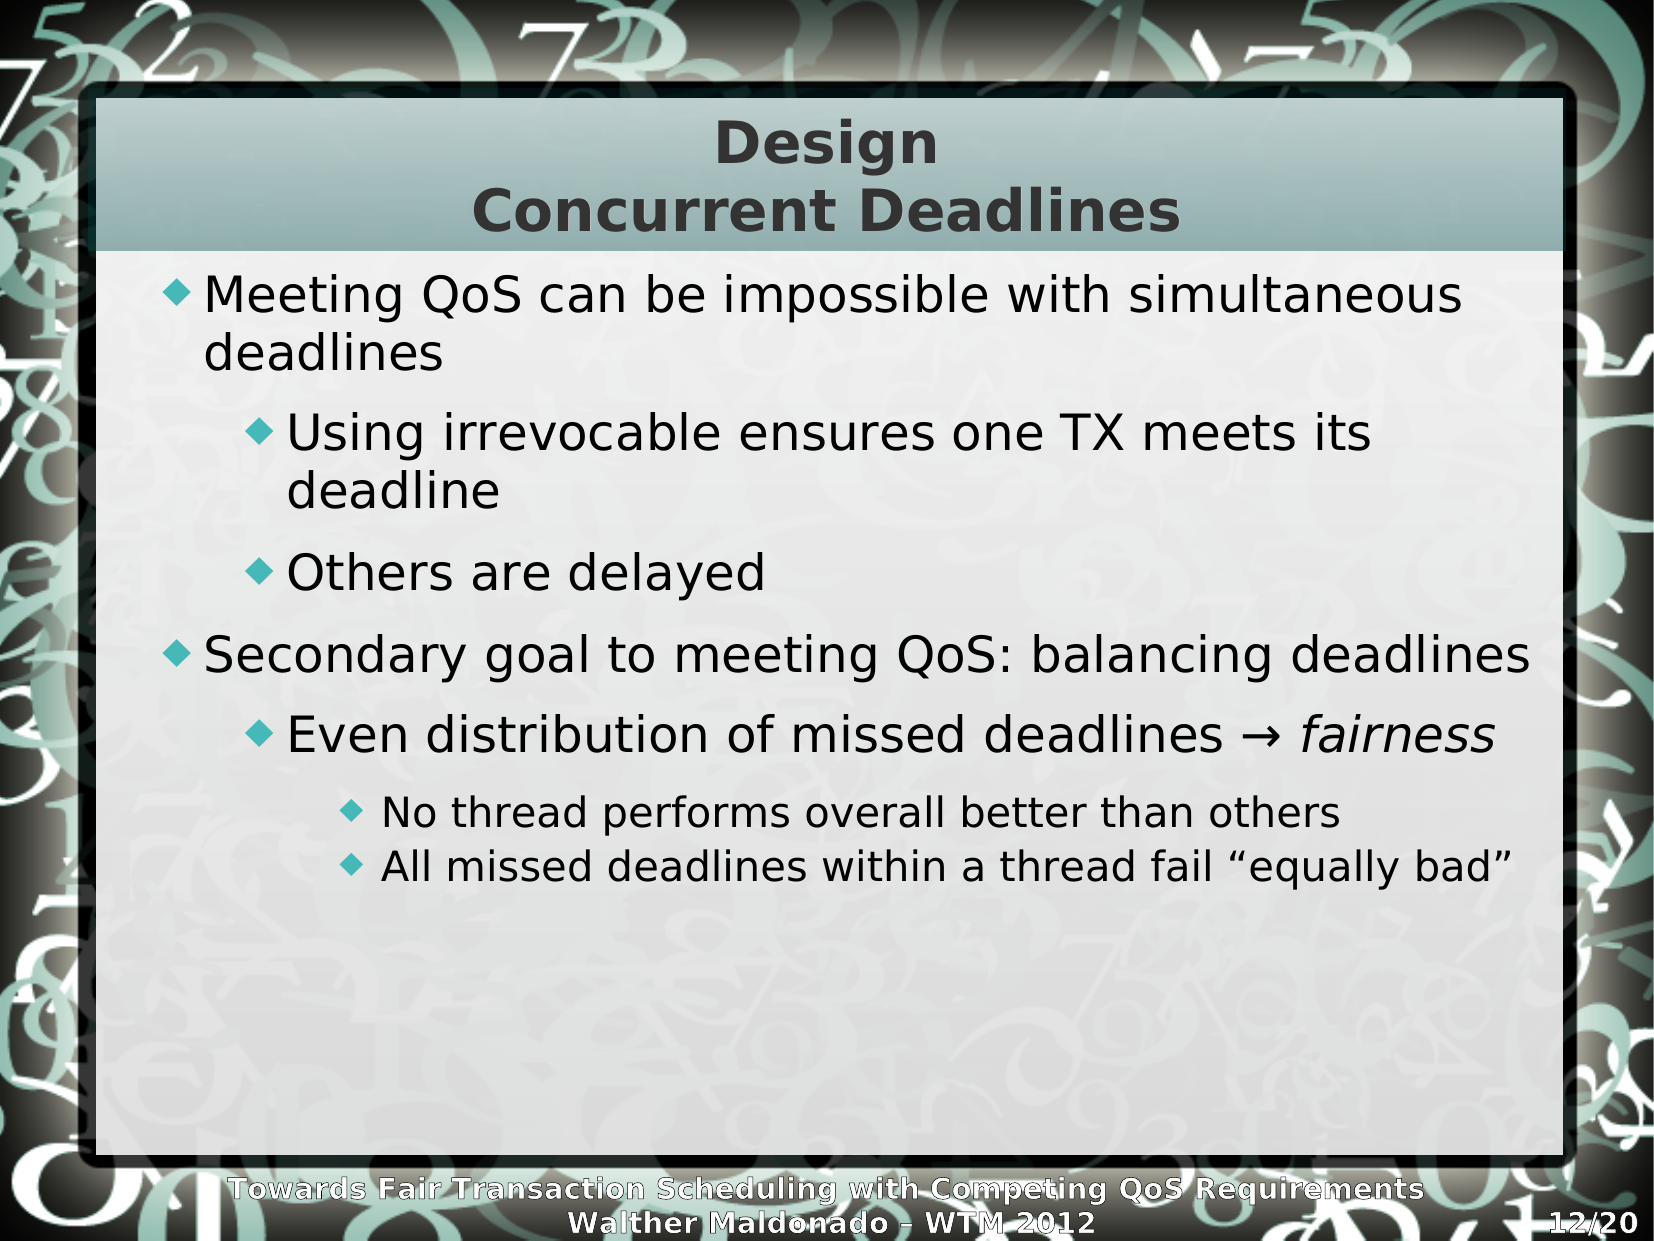

# Design Concurrent Deadlines
Meeting QoS can be impossible with simultaneous deadlines
Using irrevocable ensures one TX meets its deadline
Others are delayed
Secondary goal to meeting QoS: balancing deadlines
Even distribution of missed deadlines → fairness
No thread performs overall better than others
All missed deadlines within a thread fail “equally bad”
12